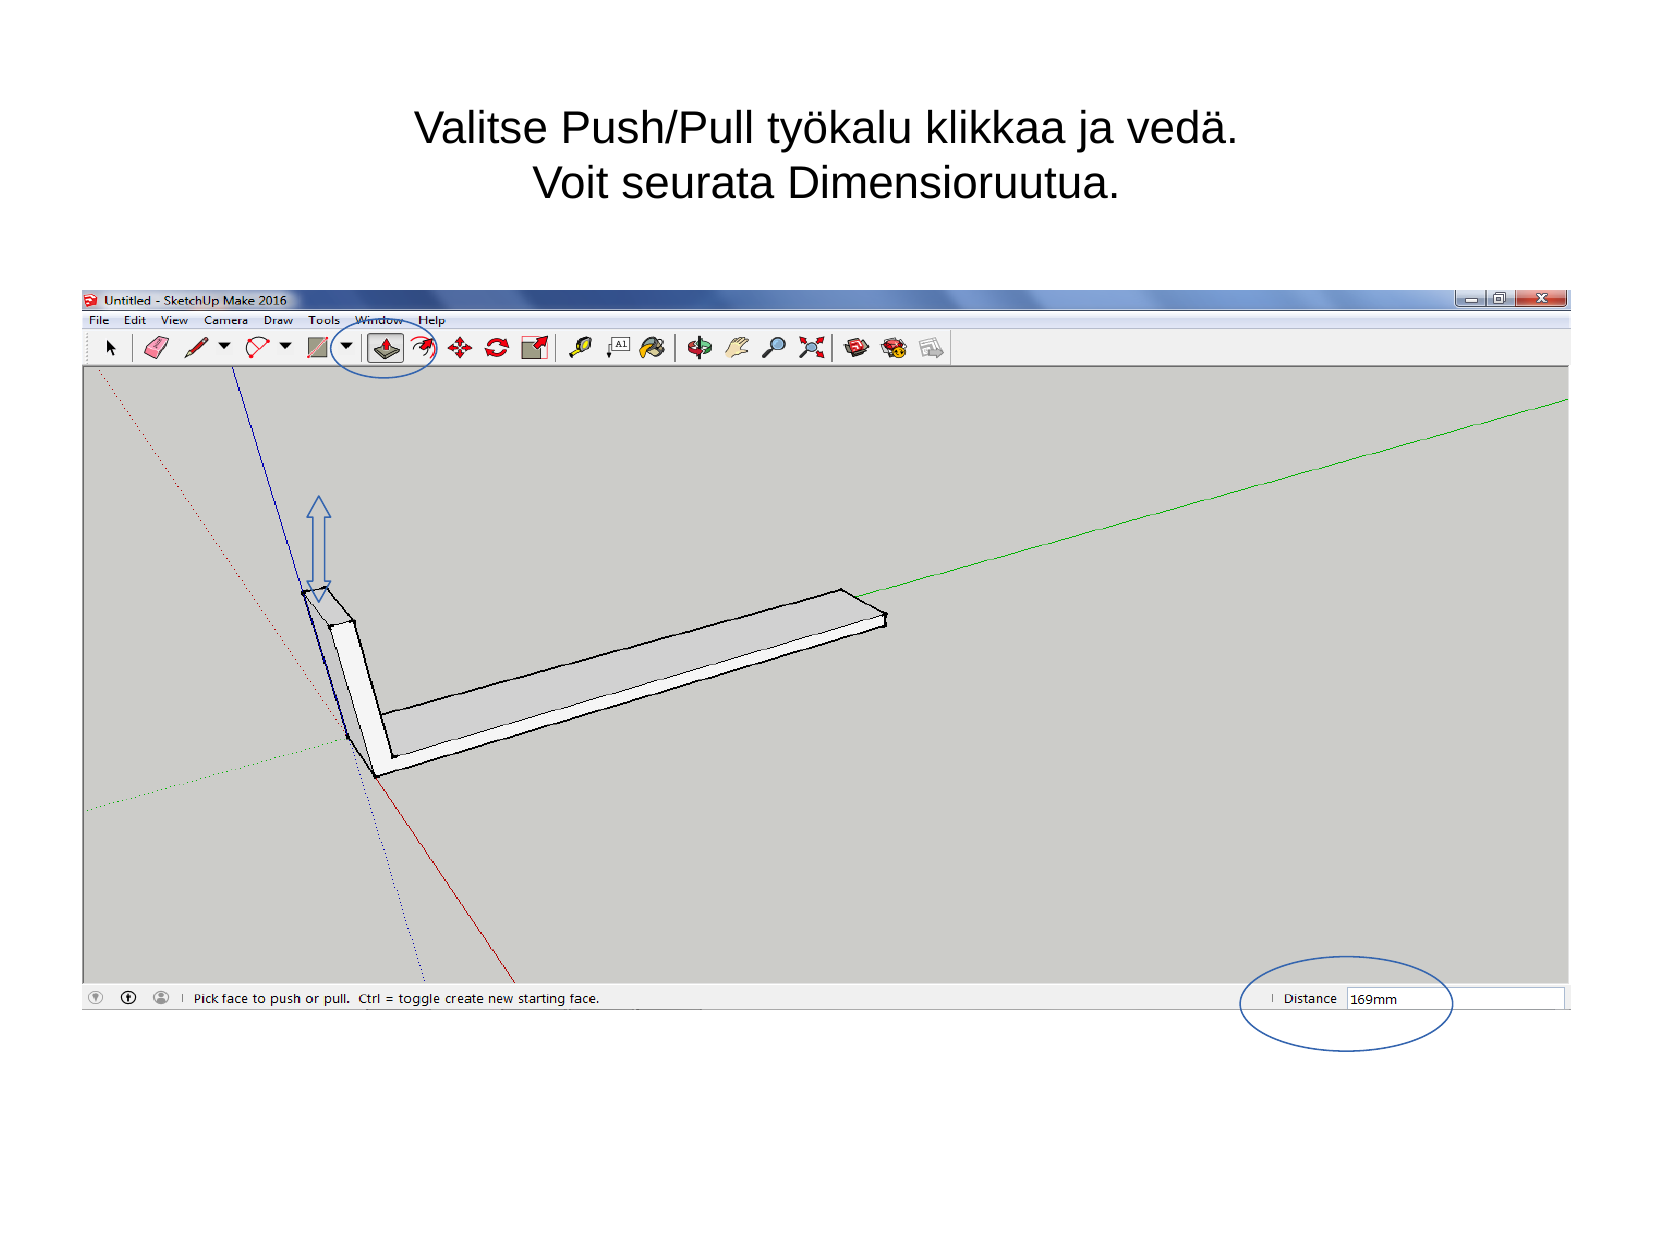

Valitse Push/Pull työkalu klikkaa ja vedä.
Voit seurata Dimensioruutua.